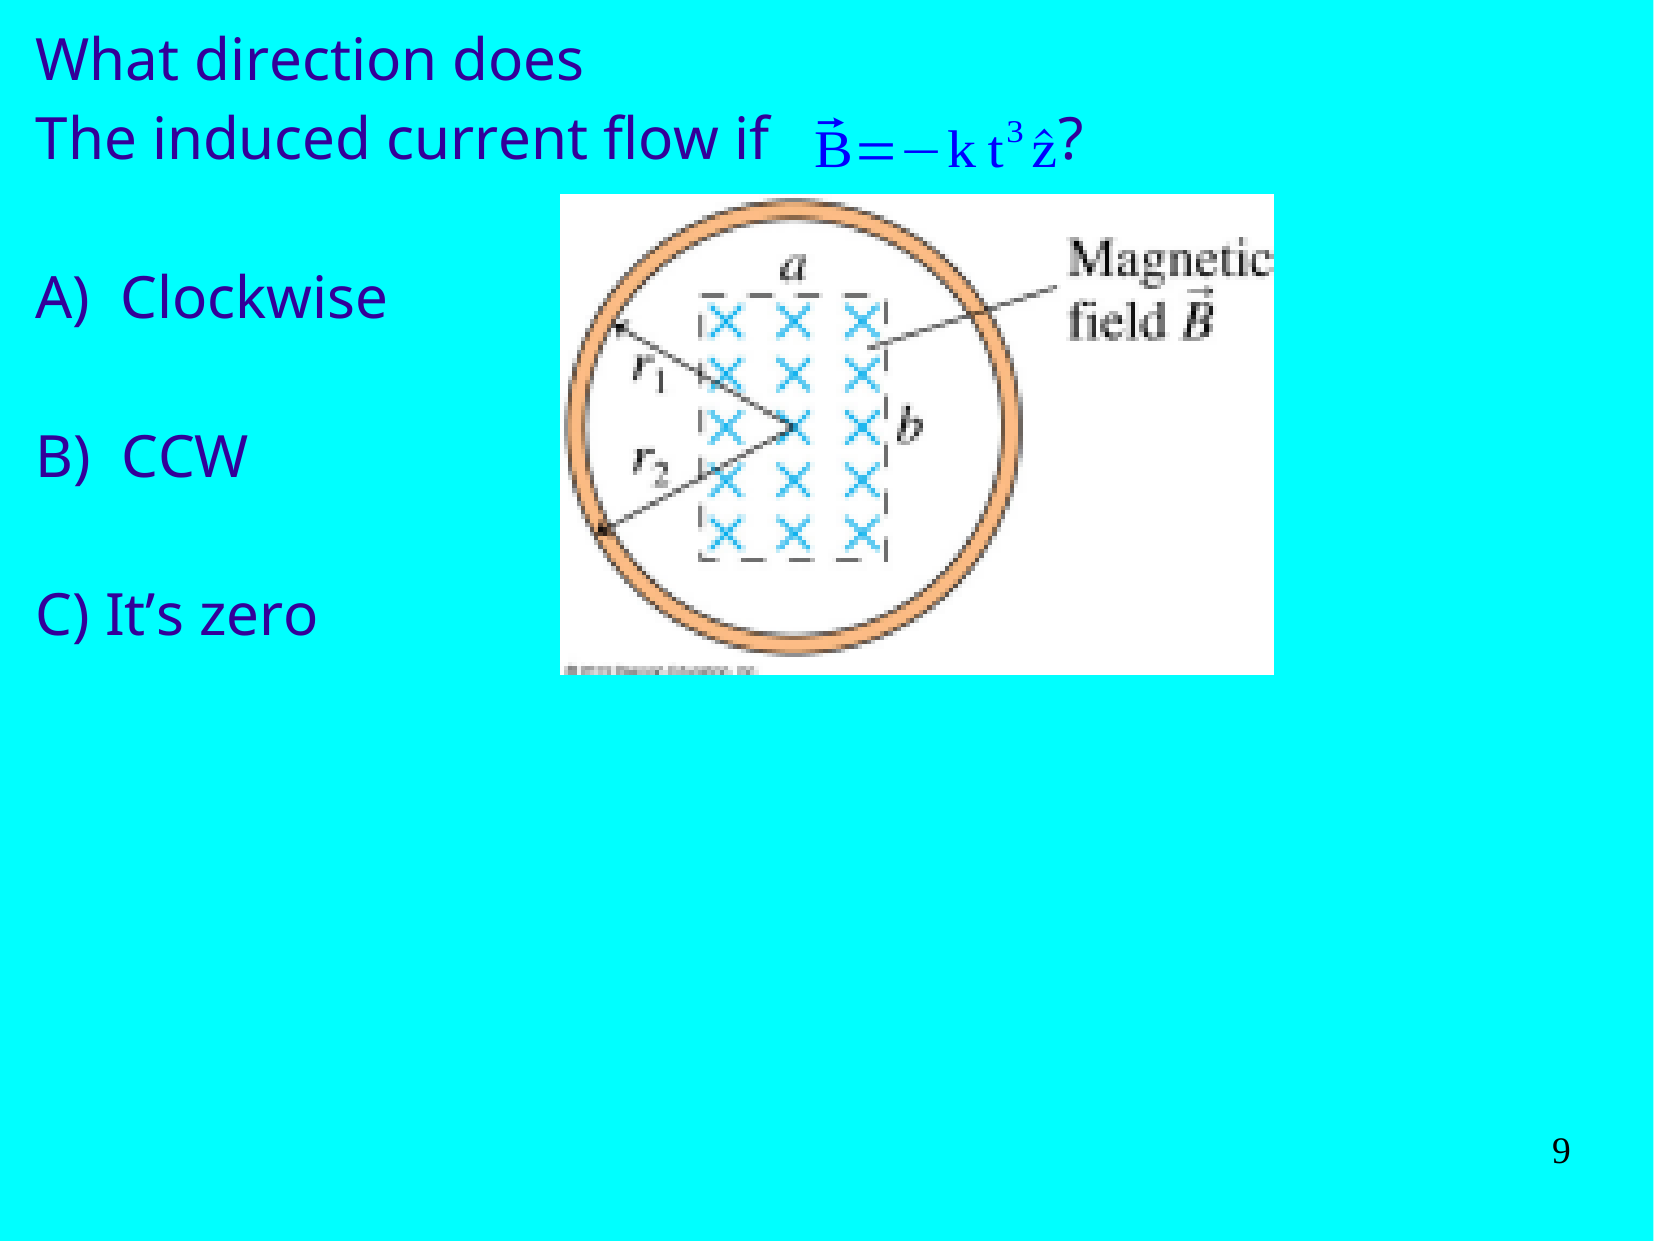

What direction does
The induced current flow if ?
A) Clockwise
B) CCW
C) It’s zero
9